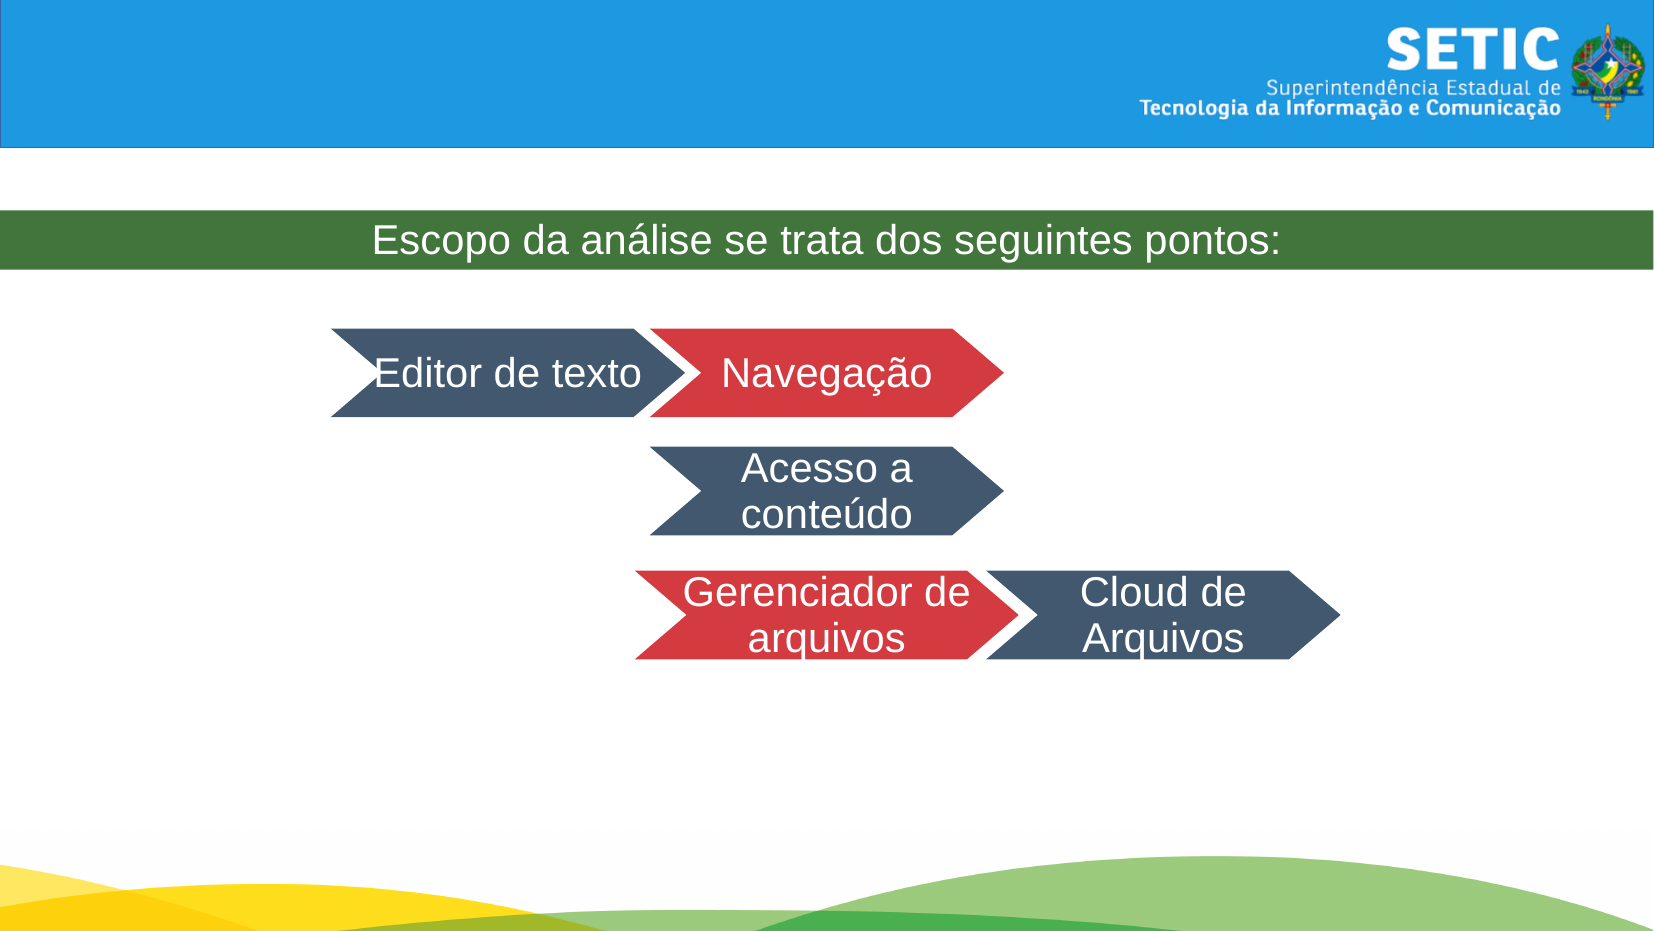

Escopo da análise se trata dos seguintes pontos:
Editor de texto
Navegação
Acesso a conteúdo
Gerenciador de arquivos
Cloud de Arquivos